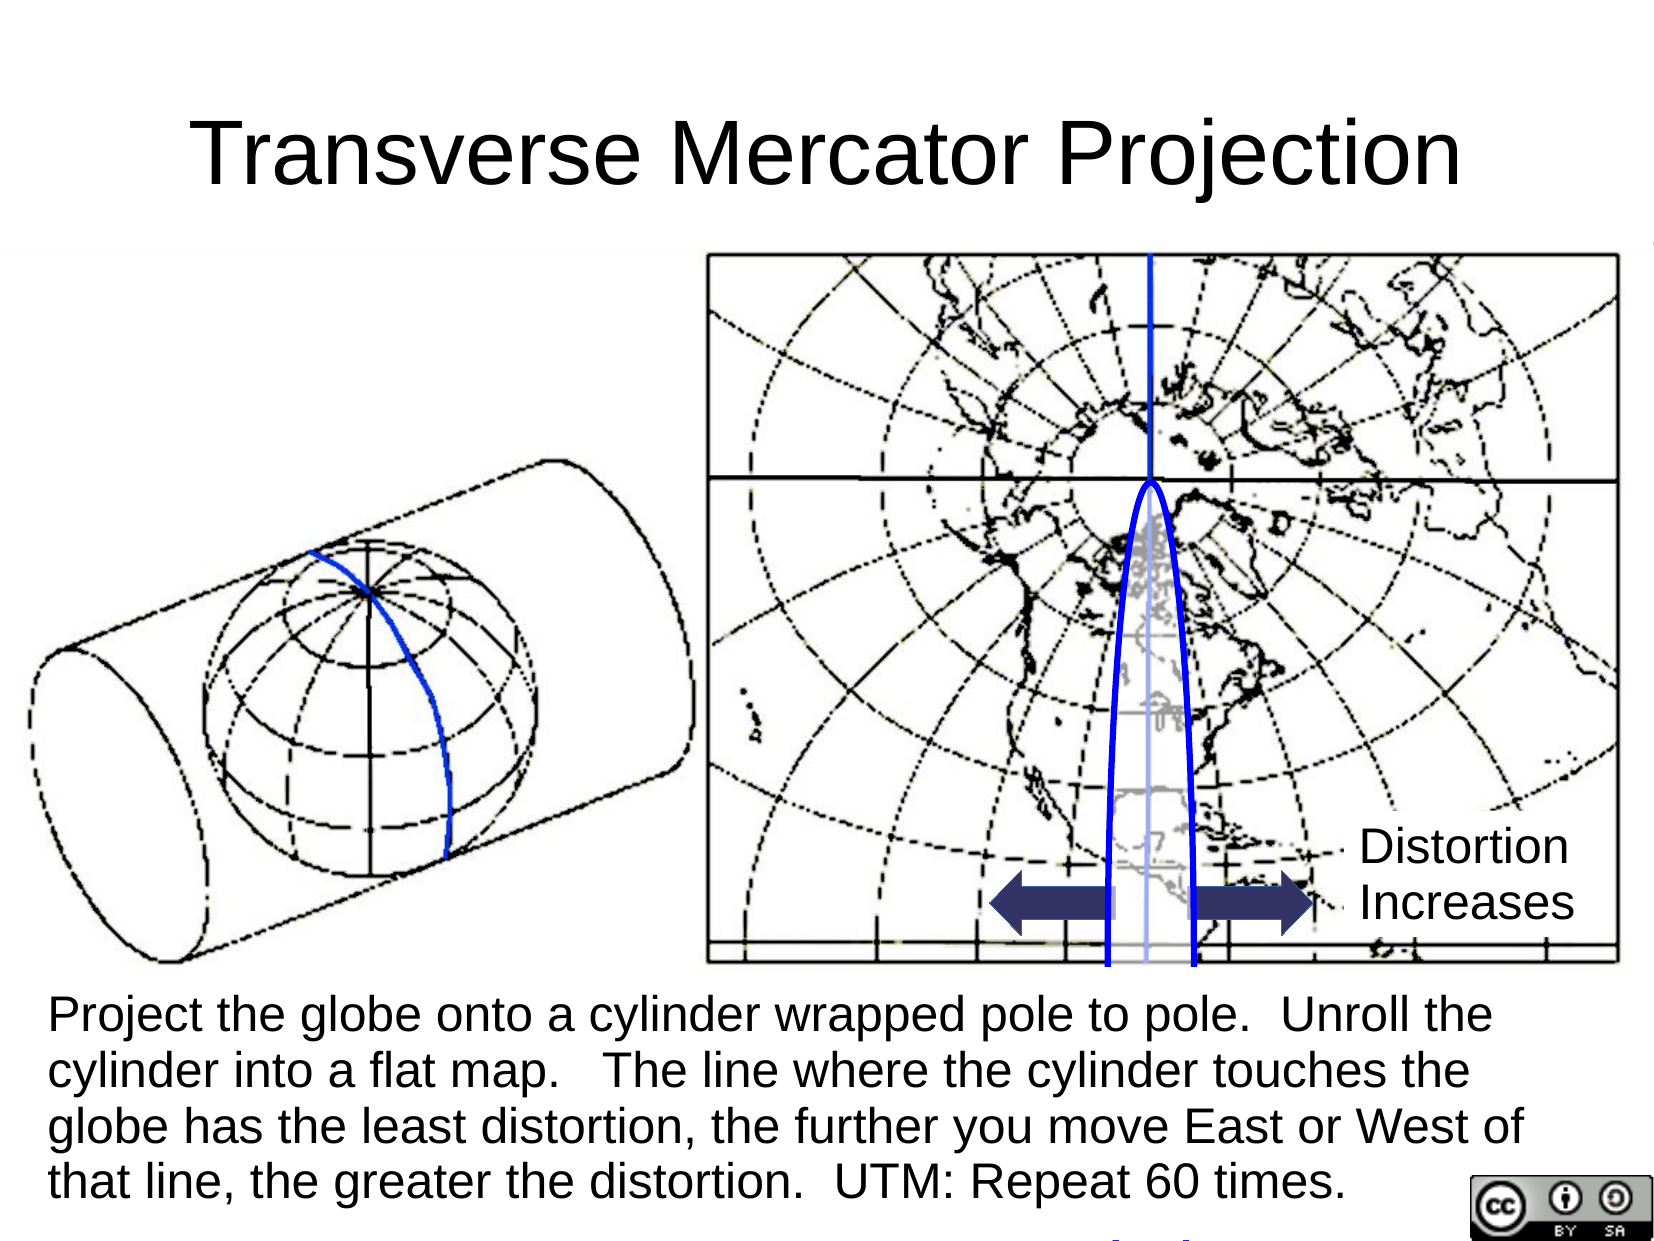

# Transverse Mercator Projection
Distortion
Increases
Project the globe onto a cylinder wrapped pole to pole. Unroll the cylinder into a flat map. The line where the cylinder touches the globe has the least distortion, the further you move East or West of that line, the greater the distortion. UTM: Repeat 60 times.